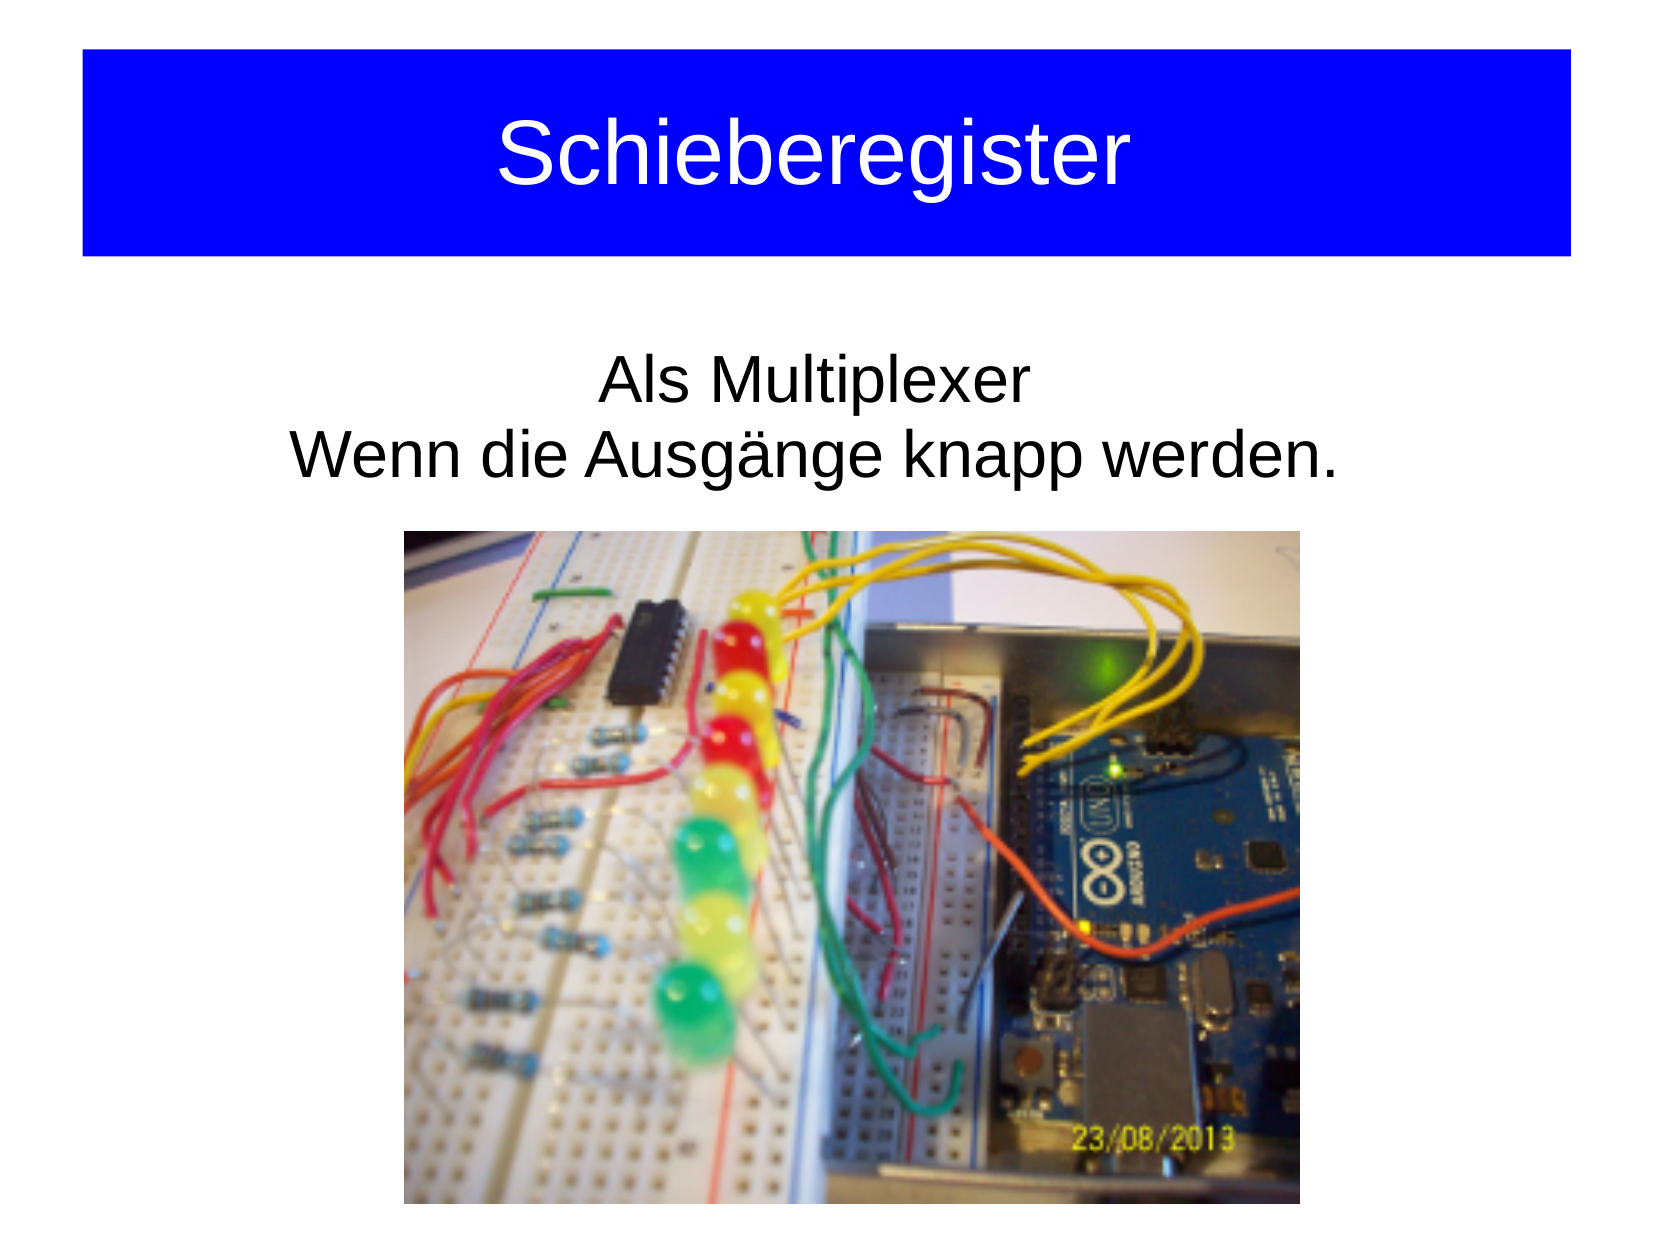

# Schieberegister
Als Multiplexer
Wenn die Ausgänge knapp werden.